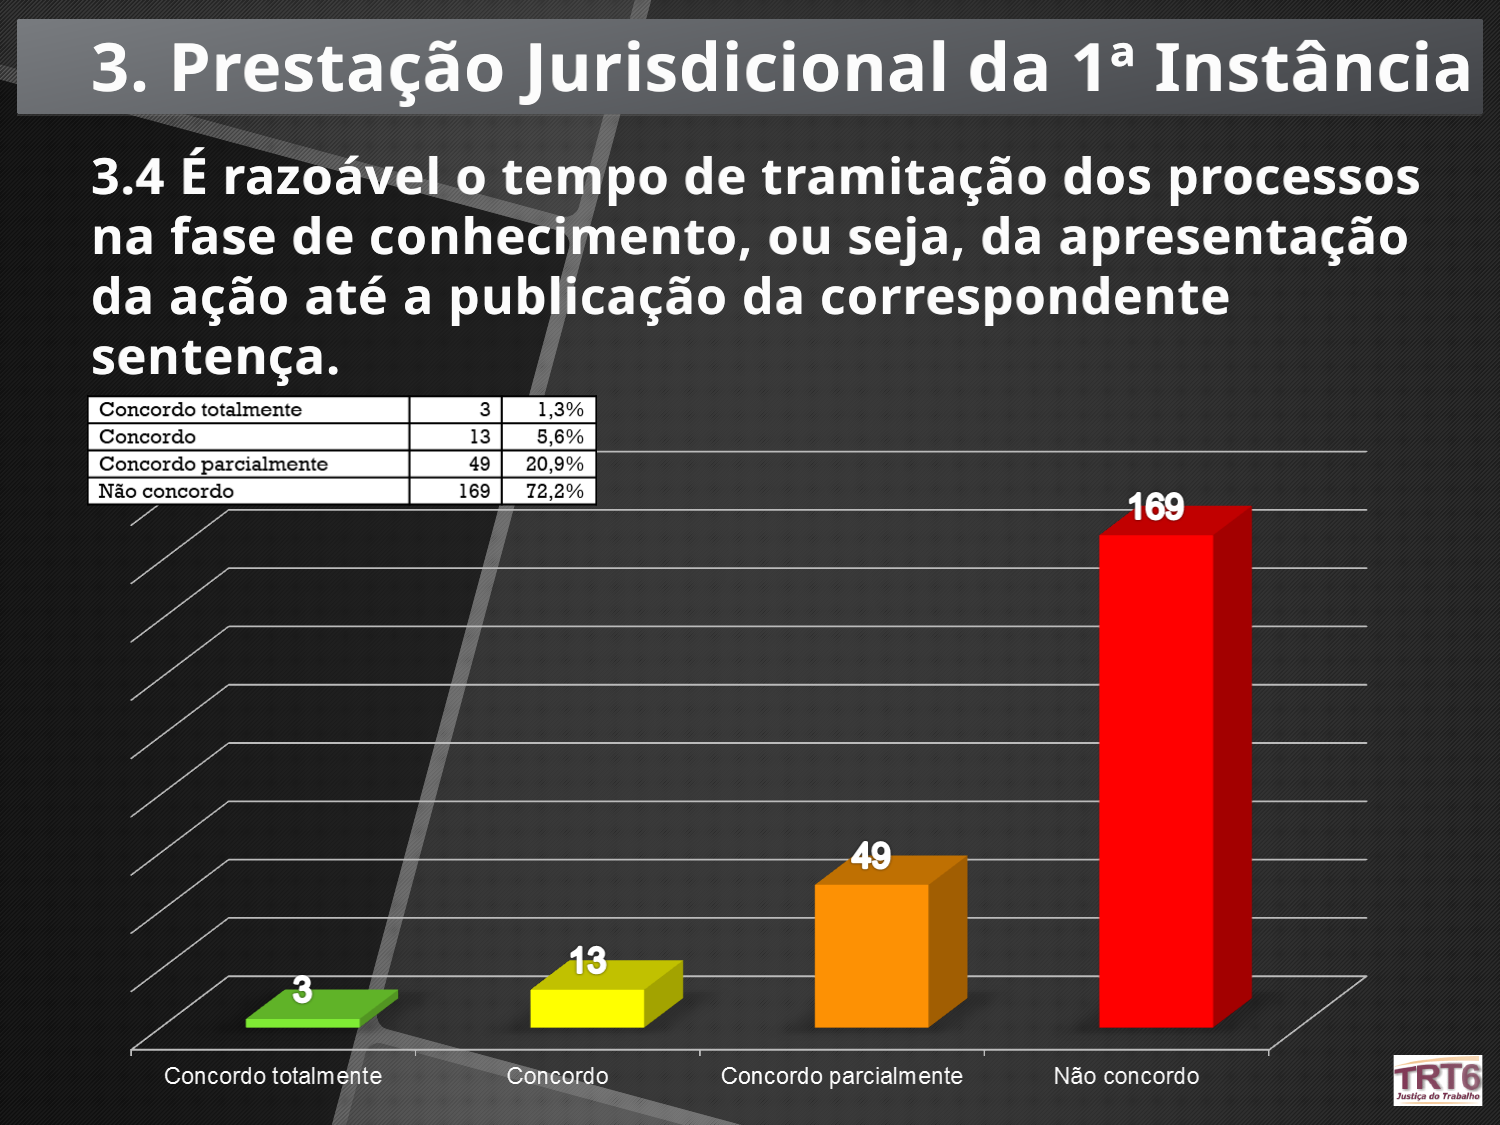

3. Prestação Jurisdicional da 1ª Instância
3.4 É razoável o tempo de tramitação dos processos na fase de conhecimento, ou seja, da apresentação da ação até a publicação da correspondente sentença.